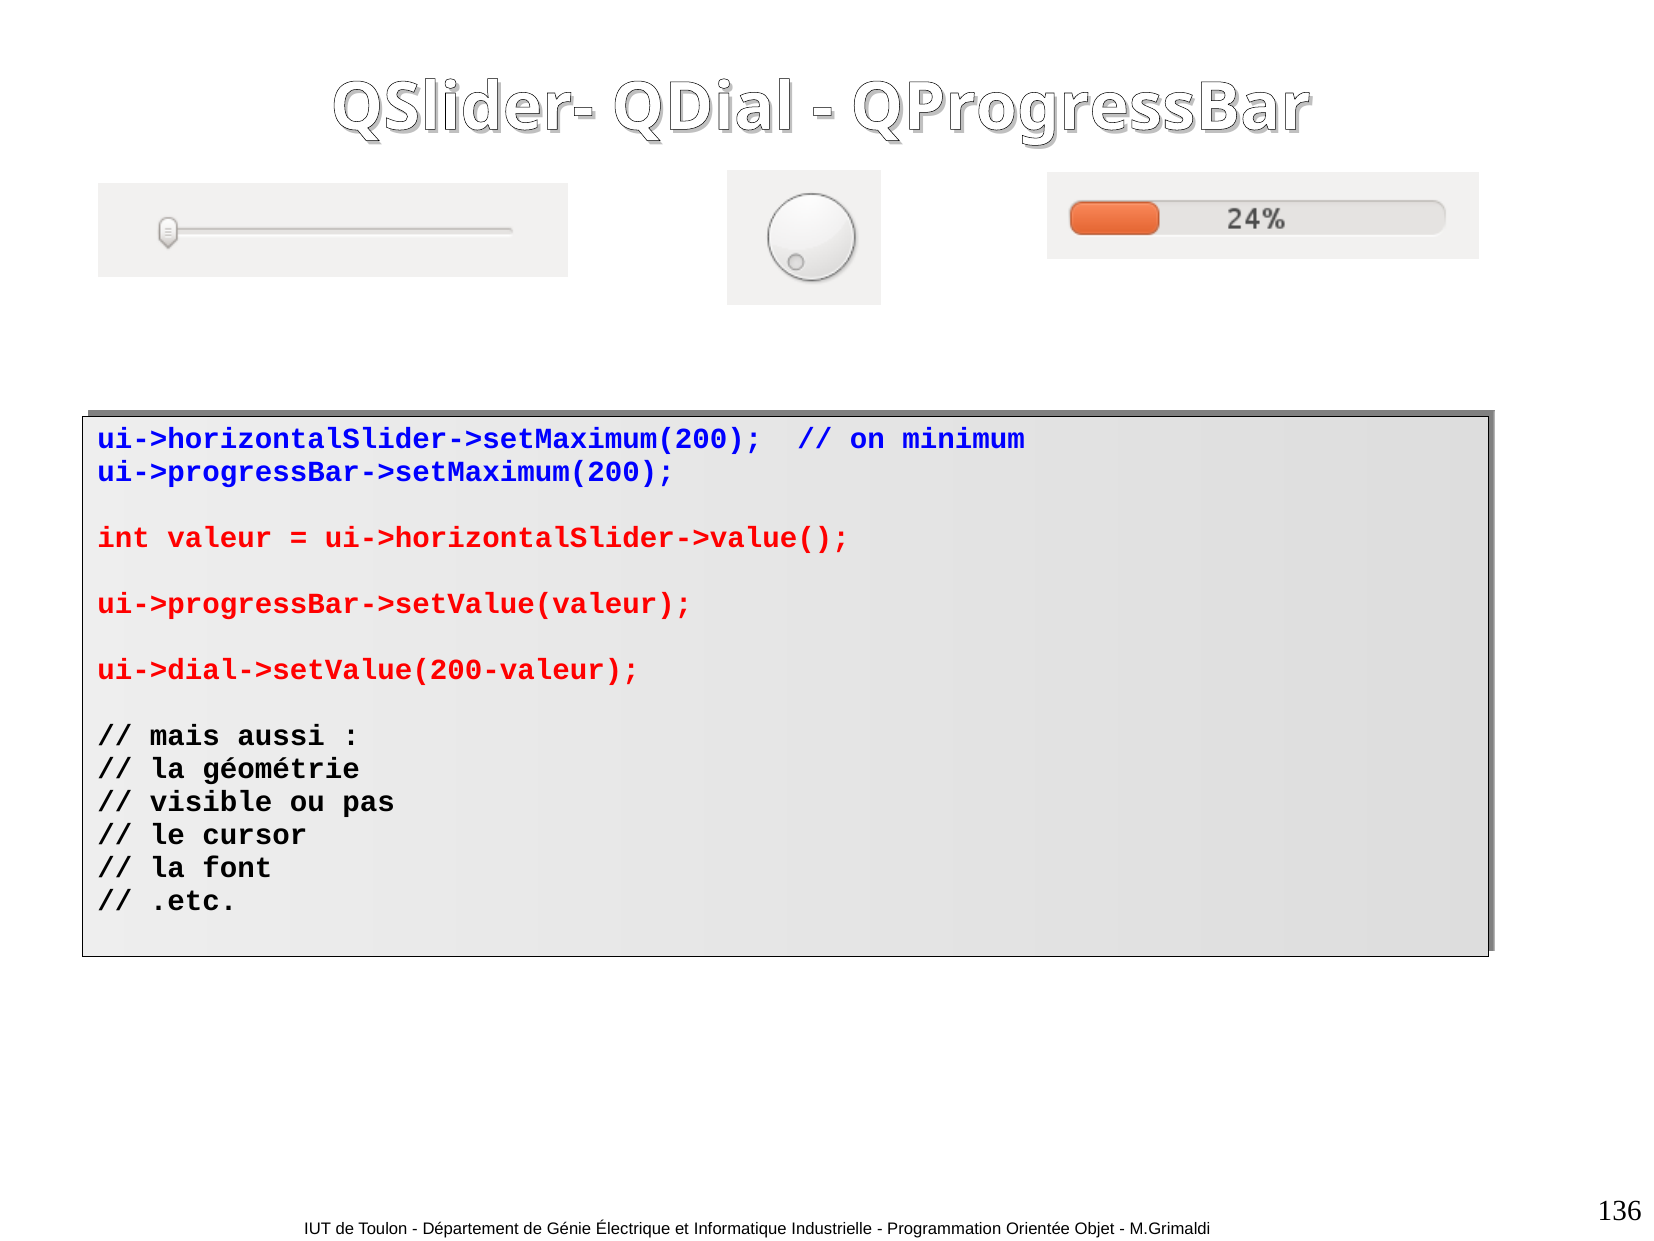

# QSlider- QDial - QProgressBar
ui->horizontalSlider->setMaximum(200); // on minimum
ui->progressBar->setMaximum(200);
int valeur = ui->horizontalSlider->value();
ui->progressBar->setValue(valeur);
ui->dial->setValue(200-valeur);
// mais aussi :
// la géométrie
// visible ou pas
// le cursor
// la font
// .etc.